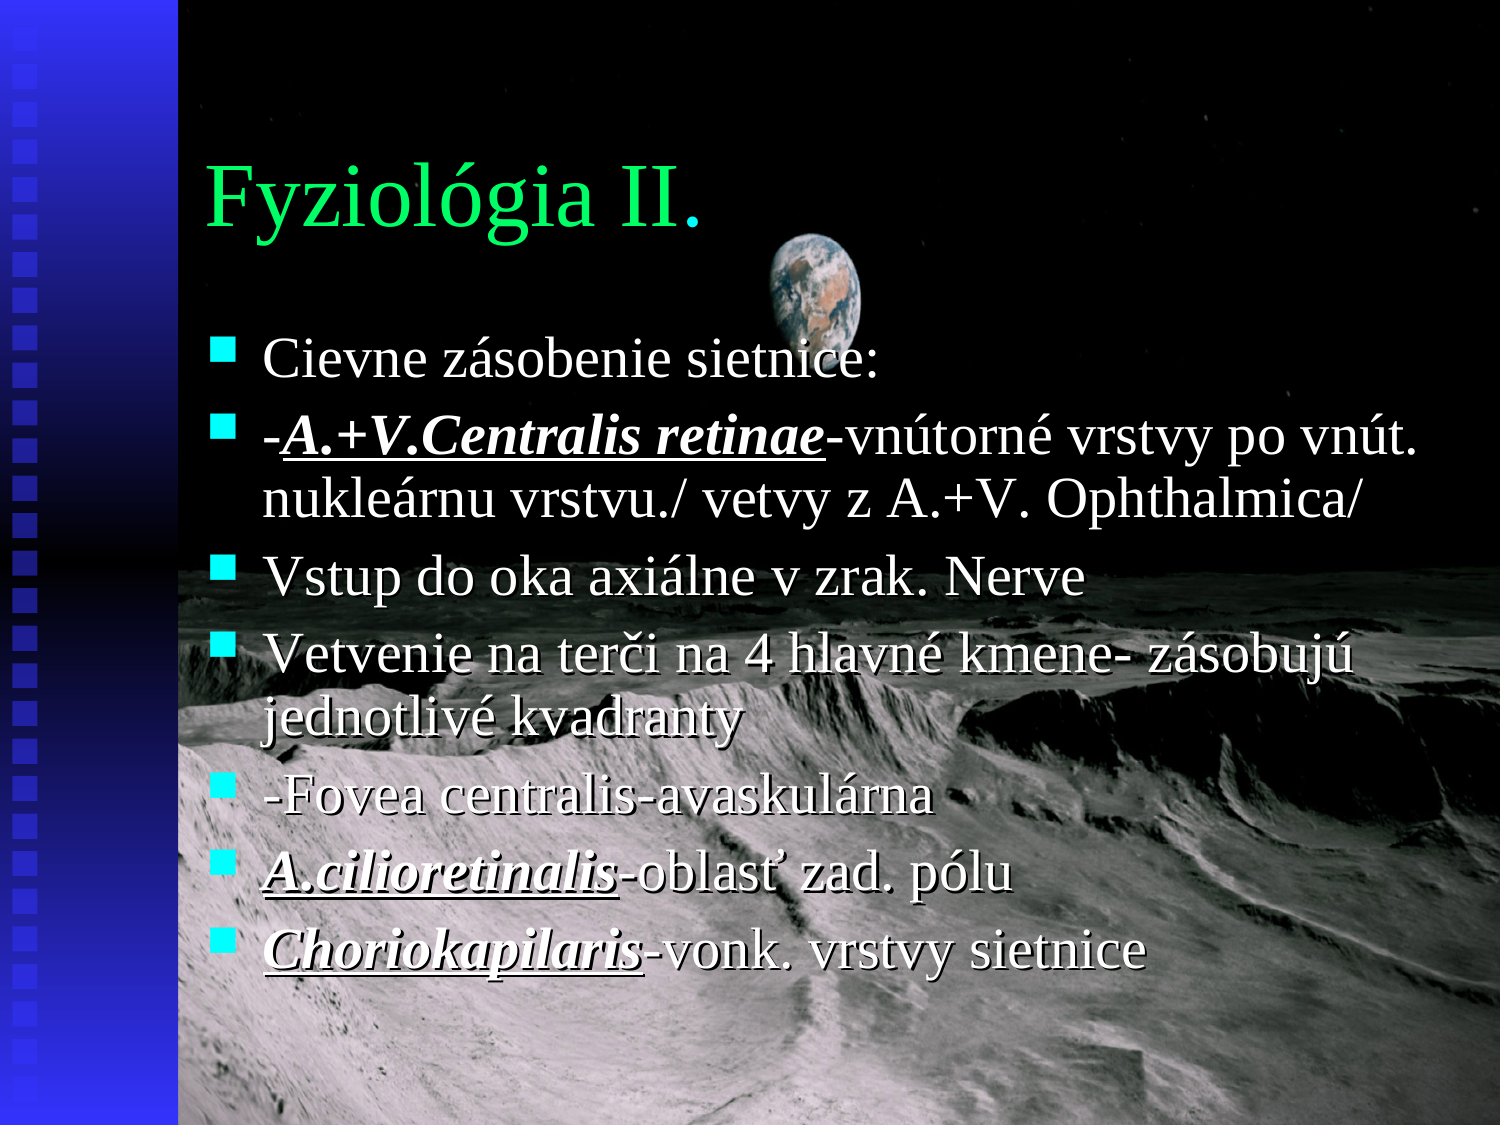

# Fyziológia II.
Cievne zásobenie sietnice:
-A.+V.Centralis retinae-vnútorné vrstvy po vnút. nukleárnu vrstvu./ vetvy z A.+V. Ophthalmica/
Vstup do oka axiálne v zrak. Nerve
Vetvenie na terči na 4 hlavné kmene- zásobujú jednotlivé kvadranty
-Fovea centralis-avaskulárna
A.cilioretinalis-oblasť zad. pólu
Choriokapilaris-vonk. vrstvy sietnice